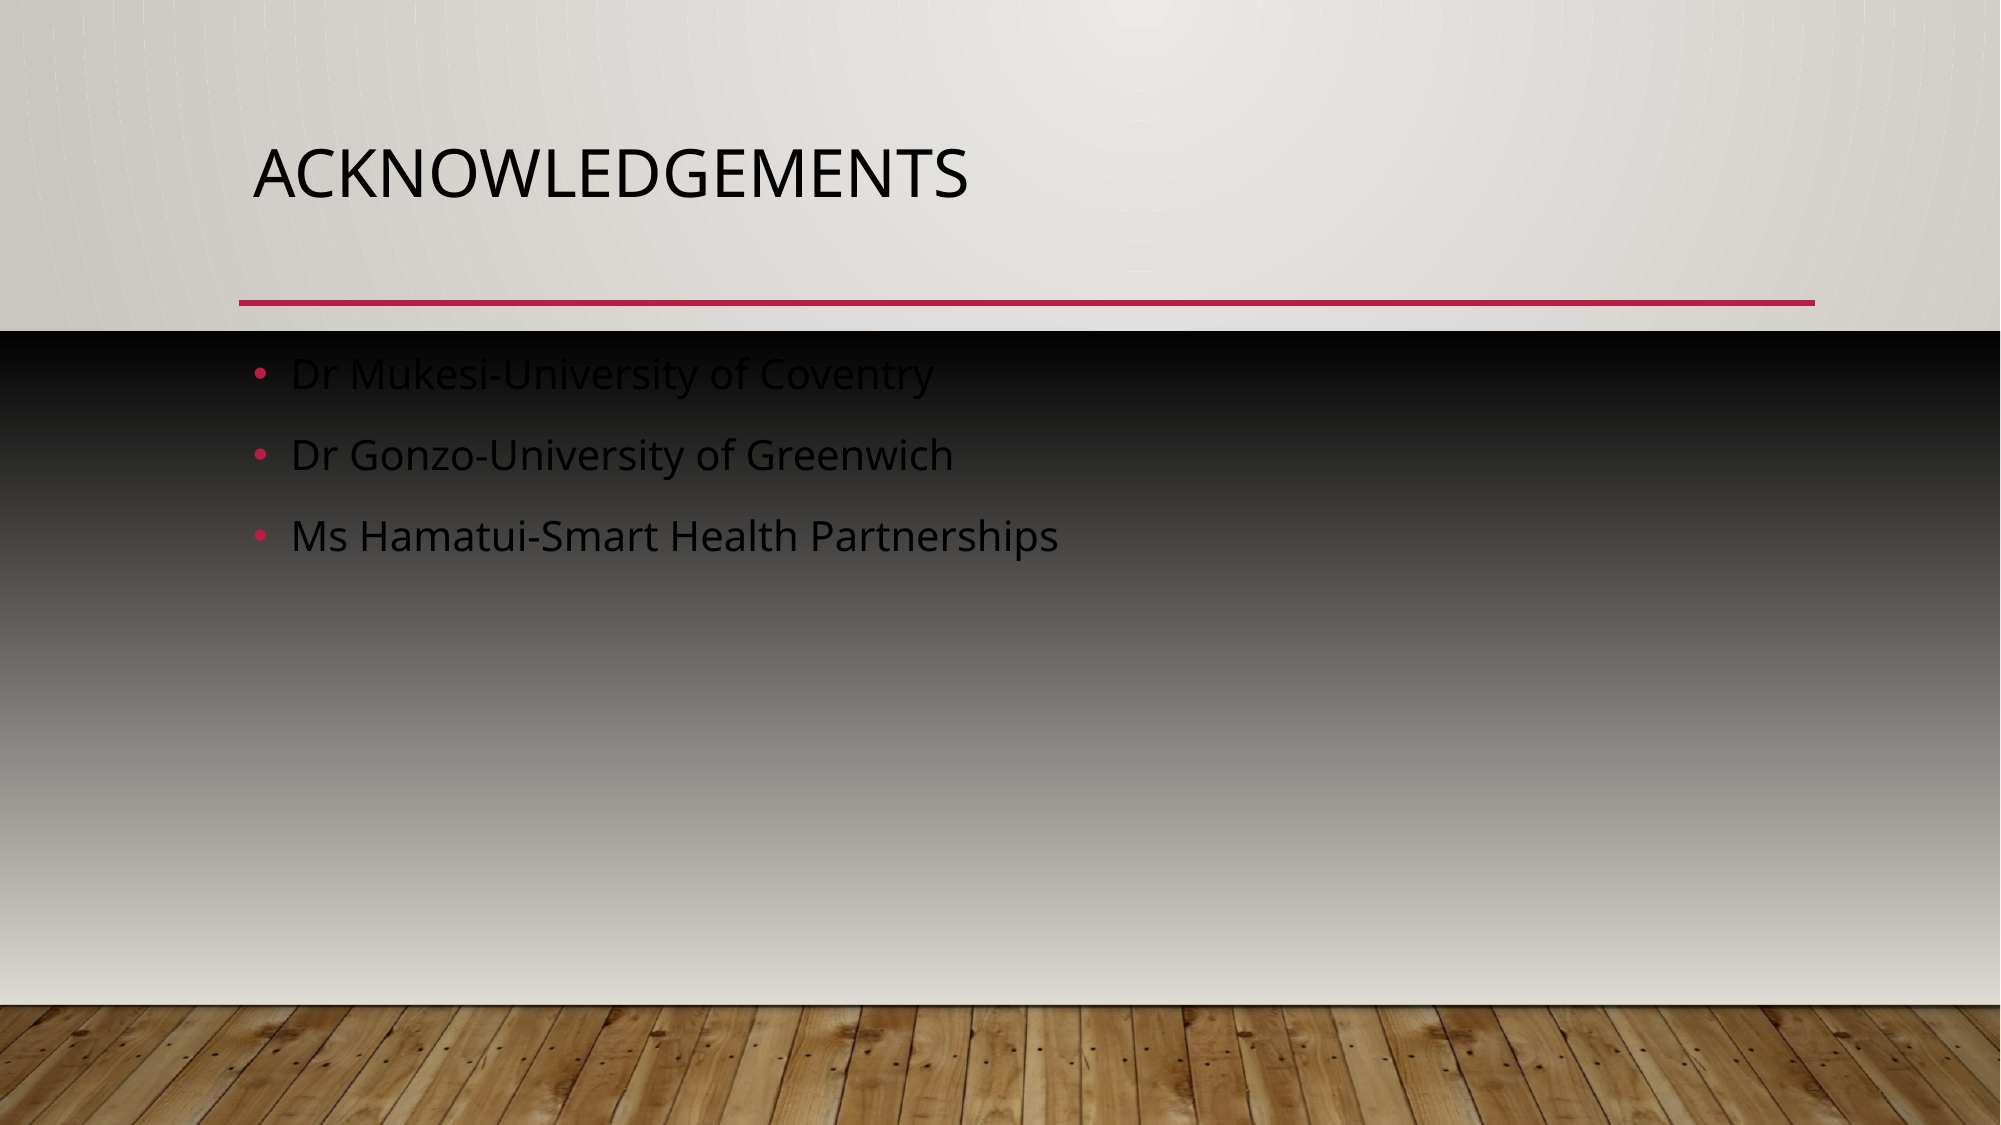

# acknowledgements
Dr Mukesi-University of Coventry
Dr Gonzo-University of Greenwich
Ms Hamatui-Smart Health Partnerships